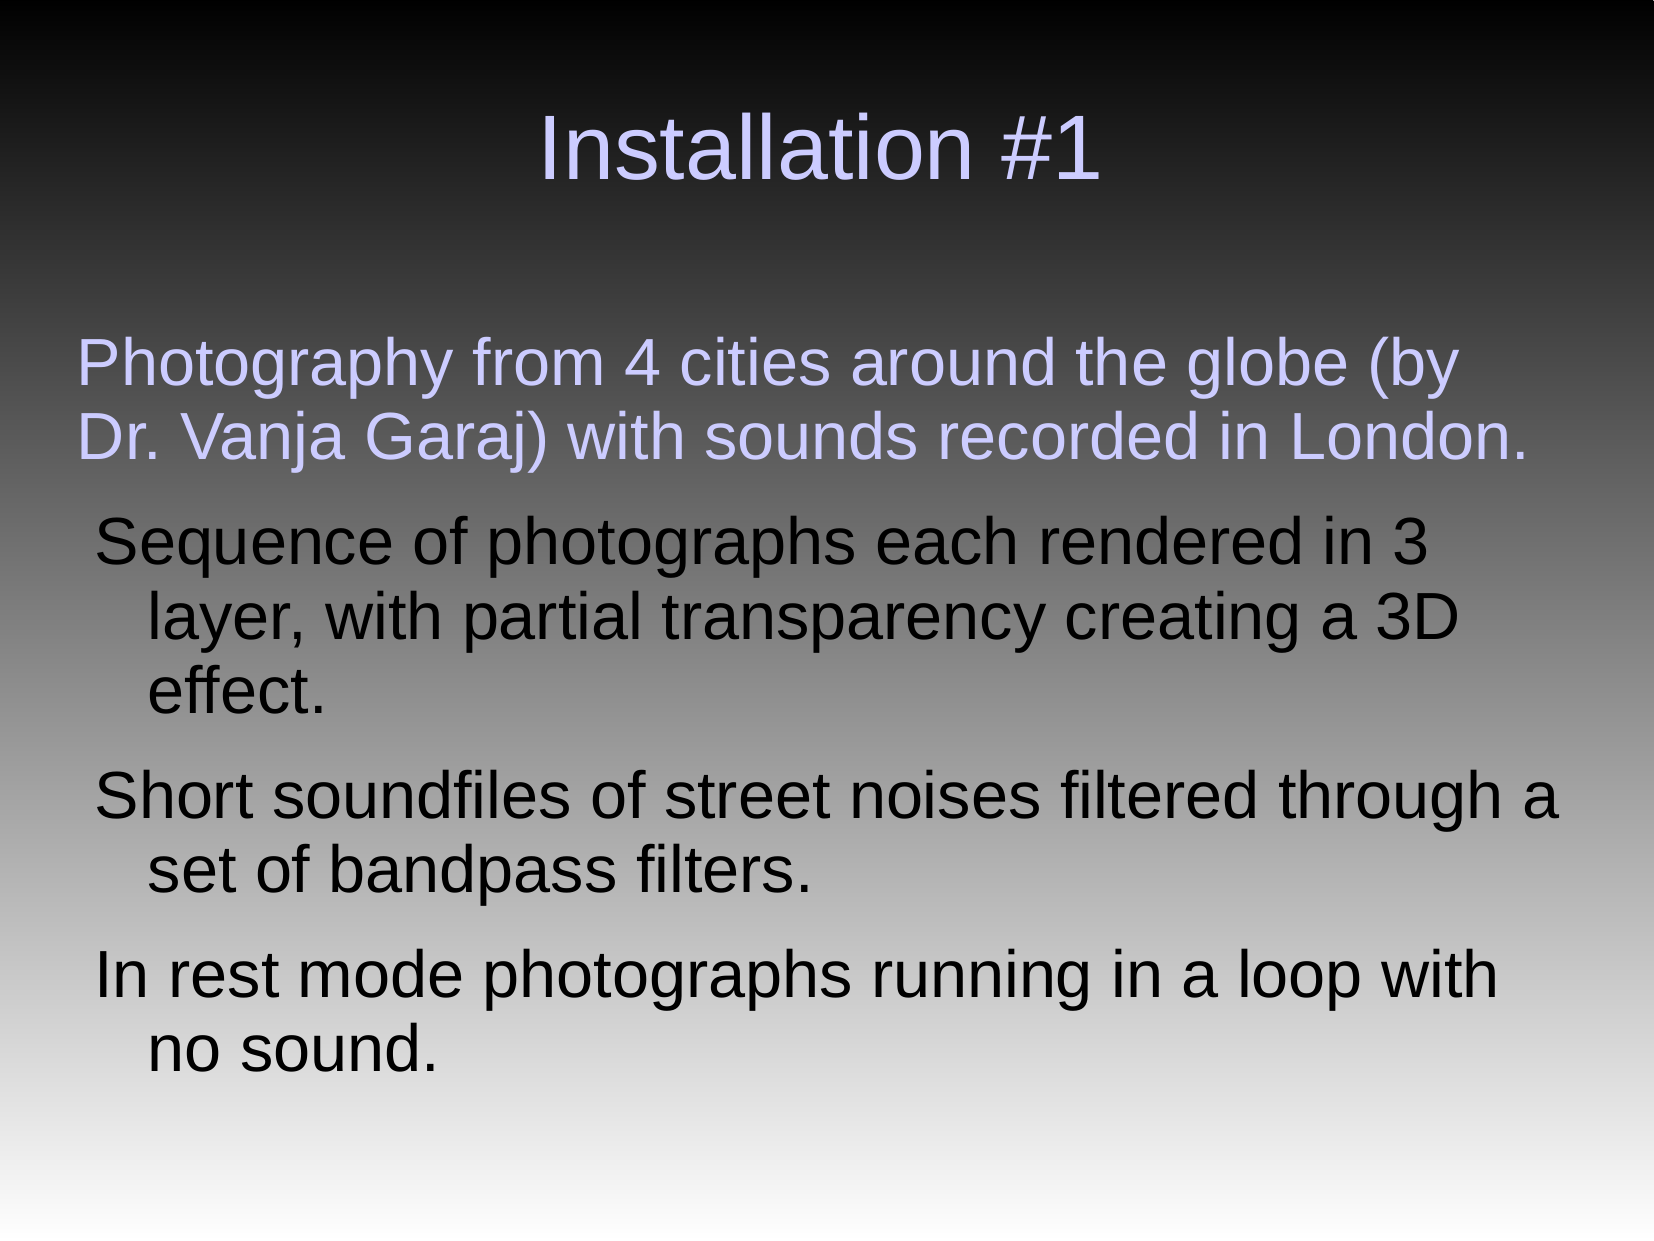

# Installation #1
Photography from 4 cities around the globe (by Dr. Vanja Garaj) with sounds recorded in London.
Sequence of photographs each rendered in 3 layer, with partial transparency creating a 3D effect.
Short soundfiles of street noises filtered through a set of bandpass filters.
In rest mode photographs running in a loop with no sound.